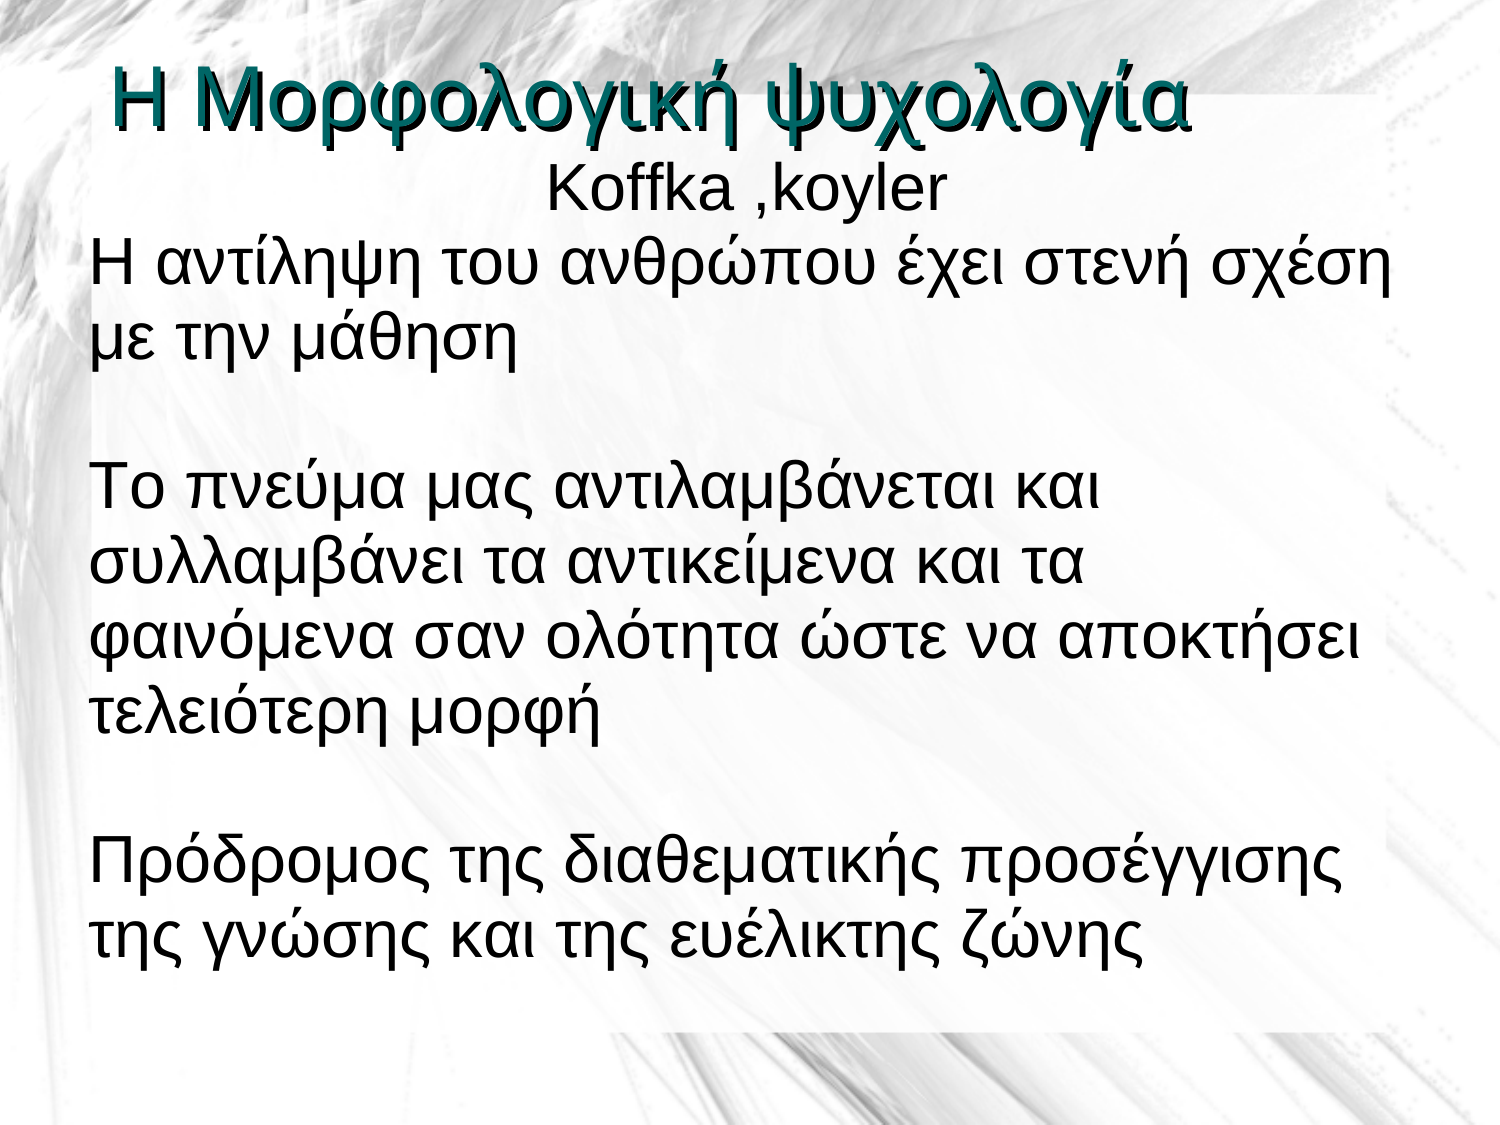

# Η Μορφολογική ψυχολογία
Koffka ,koyler
Η αντίληψη του ανθρώπου έχει στενή σχέση με την μάθηση
Το πνεύμα μας αντιλαμβάνεται και συλλαμβάνει τα αντικείμενα και τα φαινόμενα σαν ολότητα ώστε να αποκτήσει τελειότερη μορφή
Πρόδρομος της διαθεματικής προσέγγισης της γνώσης και της ευέλικτης ζώνης